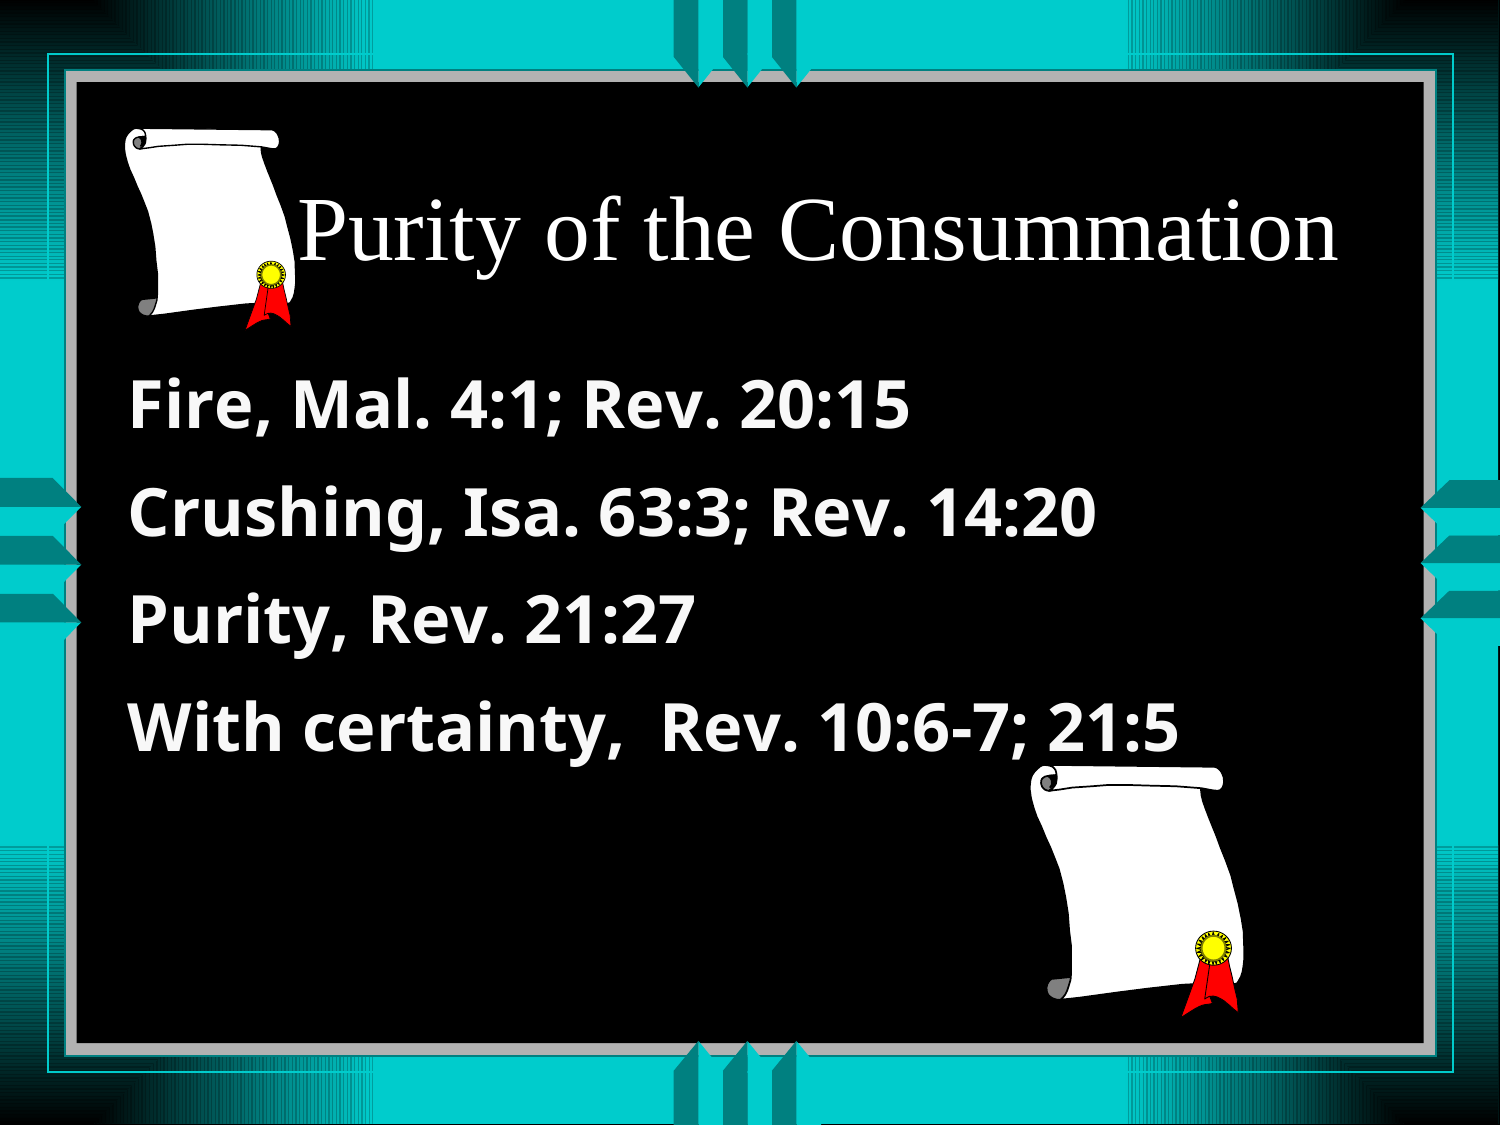

Purity of the Consummation
# Fire, Mal. 4:1; Rev. 20:15
Crushing, Isa. 63:3; Rev. 14:20
Purity, Rev. 21:27
With certainty, Rev. 10:6-7; 21:5